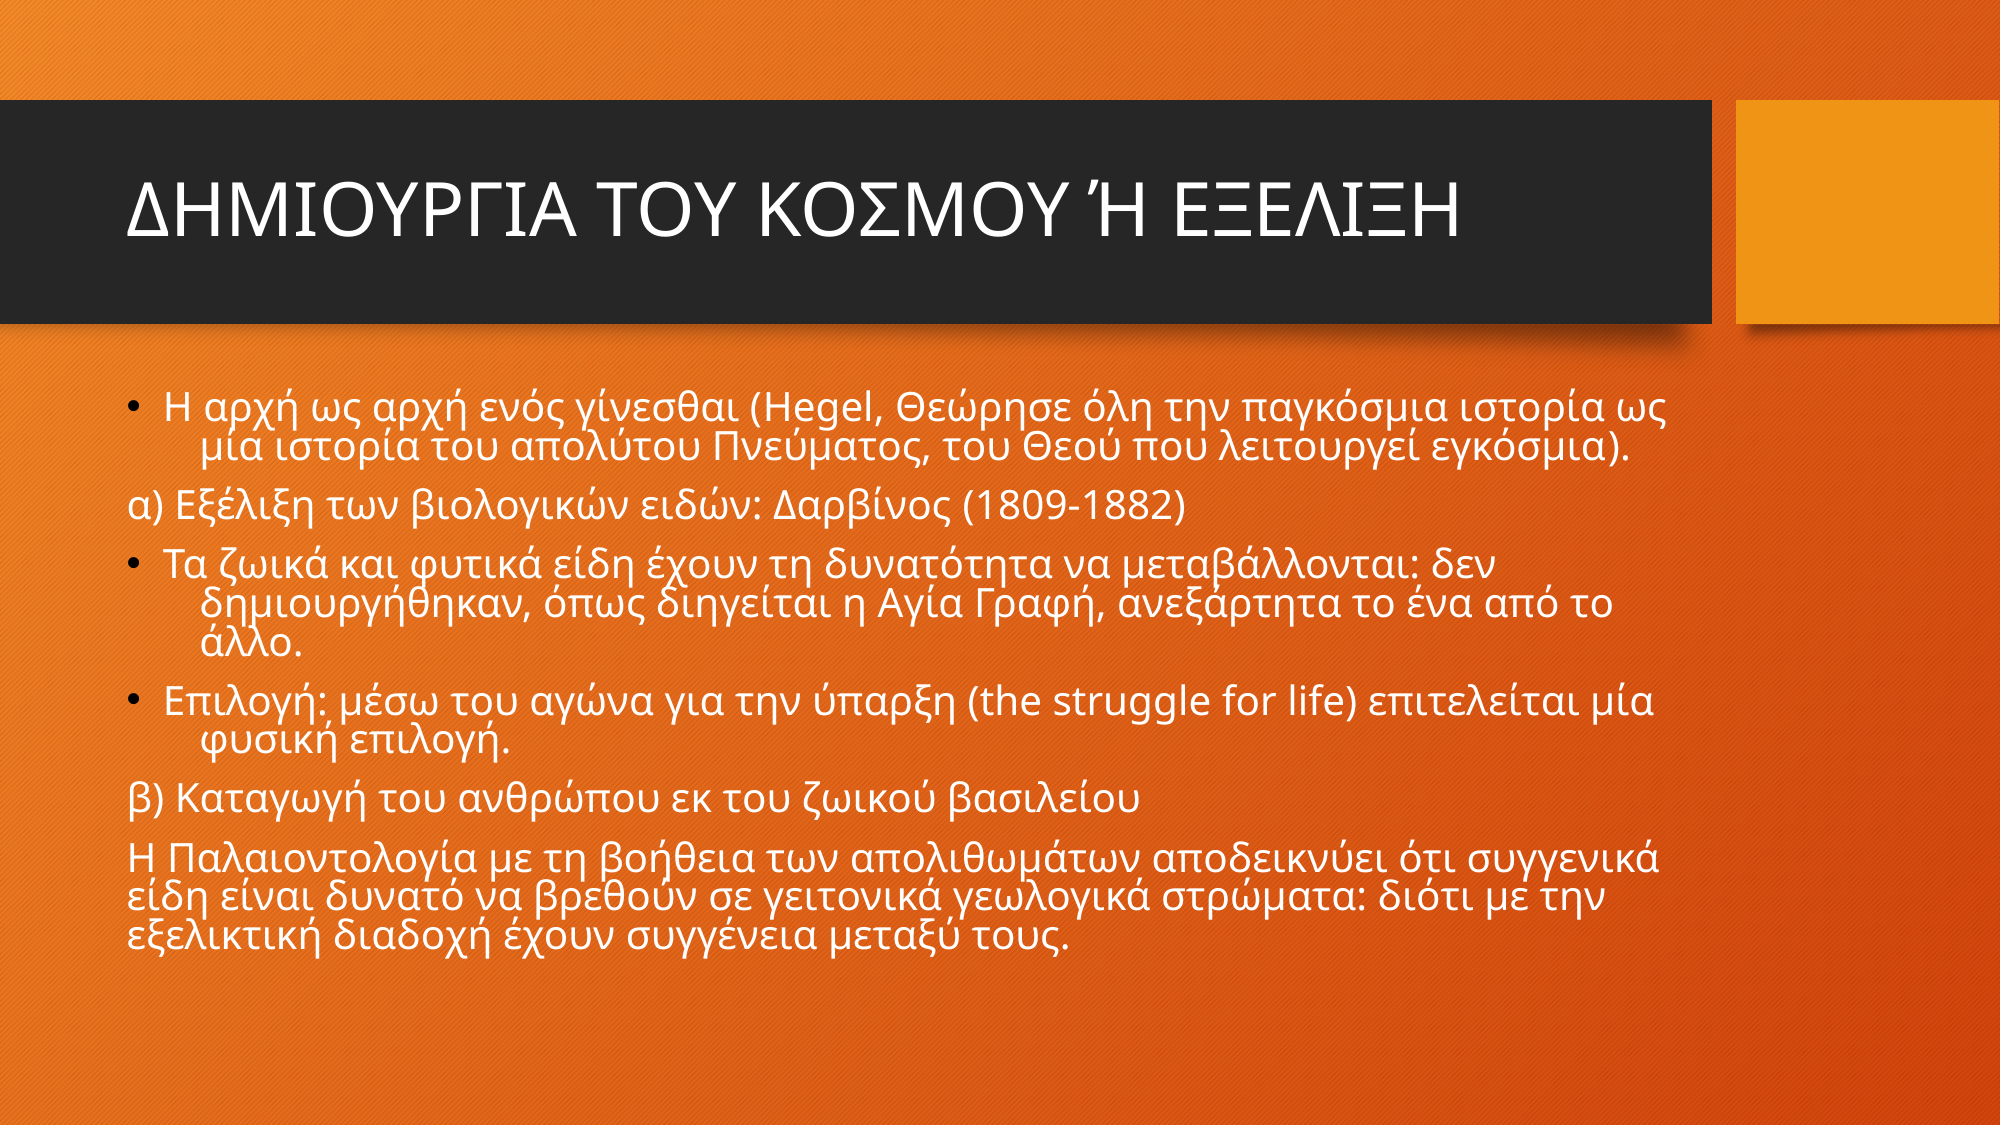

# ΔΗΜΙΟΥΡΓΙΑ ΤΟΥ ΚΟΣΜΟΥ Ή ΕΞΕΛΙΞΗ
Η αρχή ως αρχή ενός γίνεσθαι (Hegel, Θεώρησε όλη την παγκόσμια ιστορία ως μία ιστορία του απολύτου Πνεύματος, του Θεού που λειτουργεί εγκόσμια).
α) Εξέλιξη των βιολογικών ειδών: Δαρβίνος (1809-1882)
Τα ζωικά και φυτικά είδη έχουν τη δυνατότητα να μεταβάλλονται: δεν δημιουργήθηκαν, όπως διηγείται η Αγία Γραφή, ανεξάρτητα το ένα από το άλλο.
Επιλογή: μέσω του αγώνα για την ύπαρξη (the struggle for life) επιτελείται μία φυσική επιλογή.
β) Καταγωγή του ανθρώπου εκ του ζωικού βασιλείου
Η Παλαιοντολογία με τη βοήθεια των απολιθωμάτων αποδεικνύει ότι συγγενικά είδη είναι δυνατό να βρεθούν σε γειτονικά γεωλογικά στρώματα: διότι με την εξελικτική διαδοχή έχουν συγγένεια μεταξύ τους.